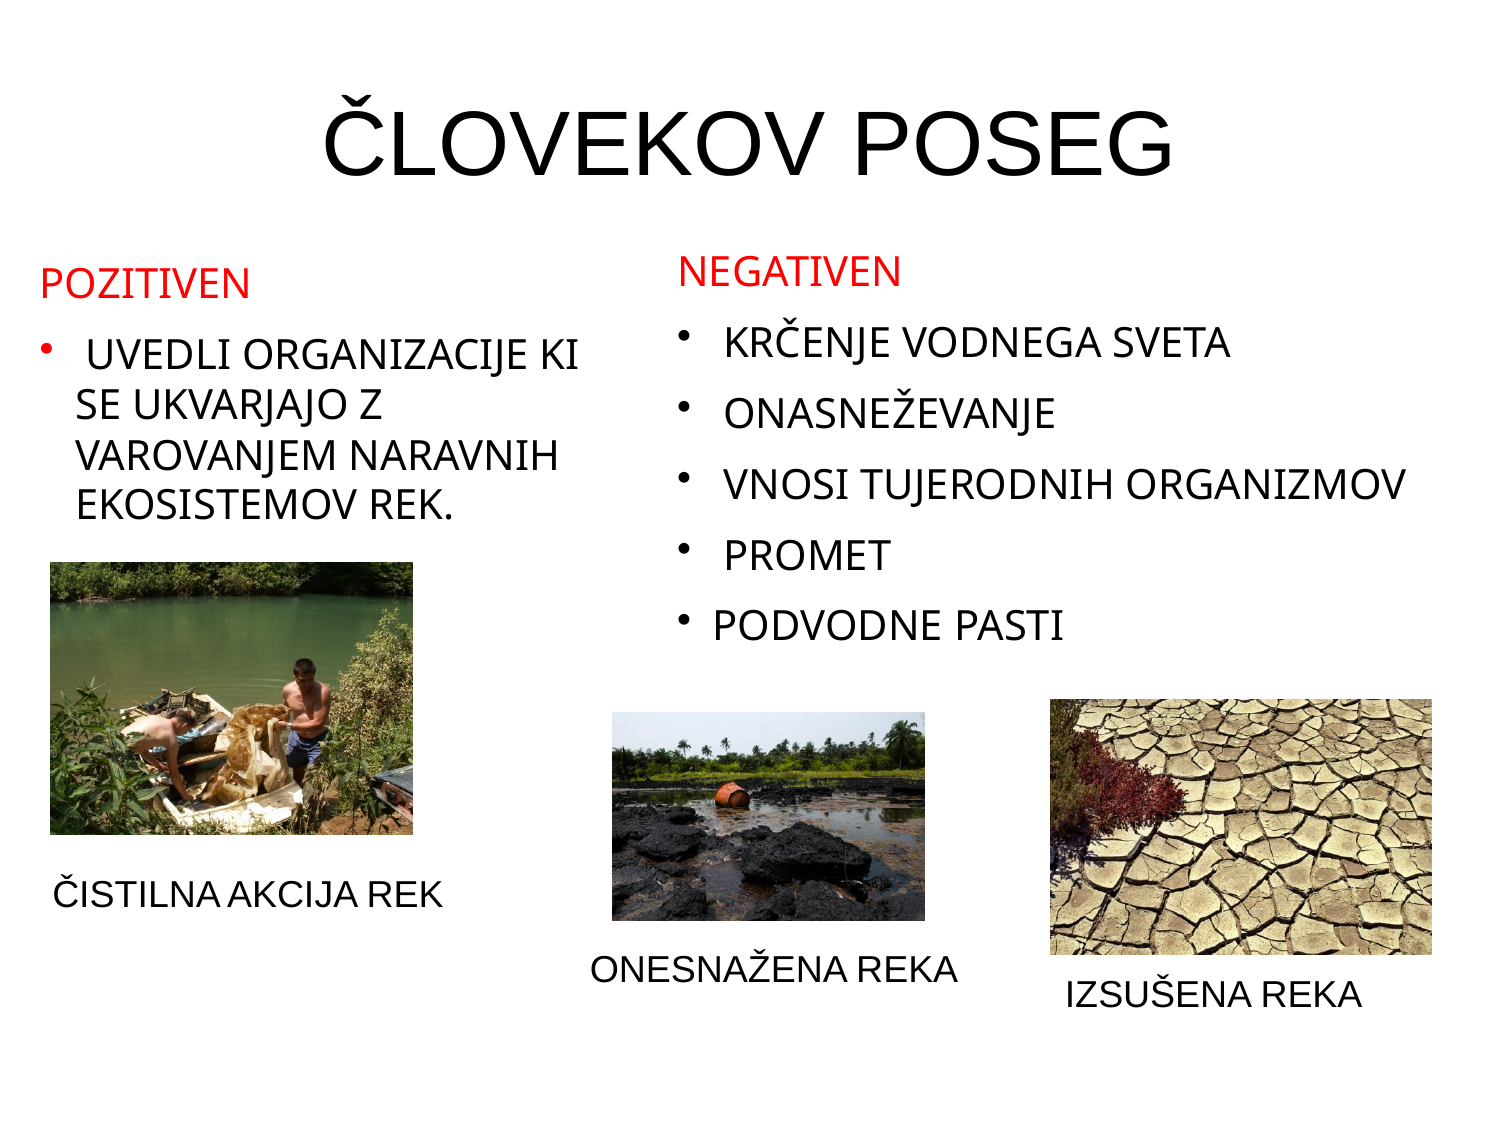

# ČLOVEKOV POSEG
NEGATIVEN
 KRČENJE VODNEGA SVETA
 ONASNEŽEVANJE
 VNOSI TUJERODNIH ORGANIZMOV
 PROMET
PODVODNE PASTI
POZITIVEN
 UVEDLI ORGANIZACIJE KI SE UKVARJAJO Z VAROVANJEM NARAVNIH EKOSISTEMOV REK.
ČISTILNA AKCIJA REK
ONESNAŽENA REKA
IZSUŠENA REKA